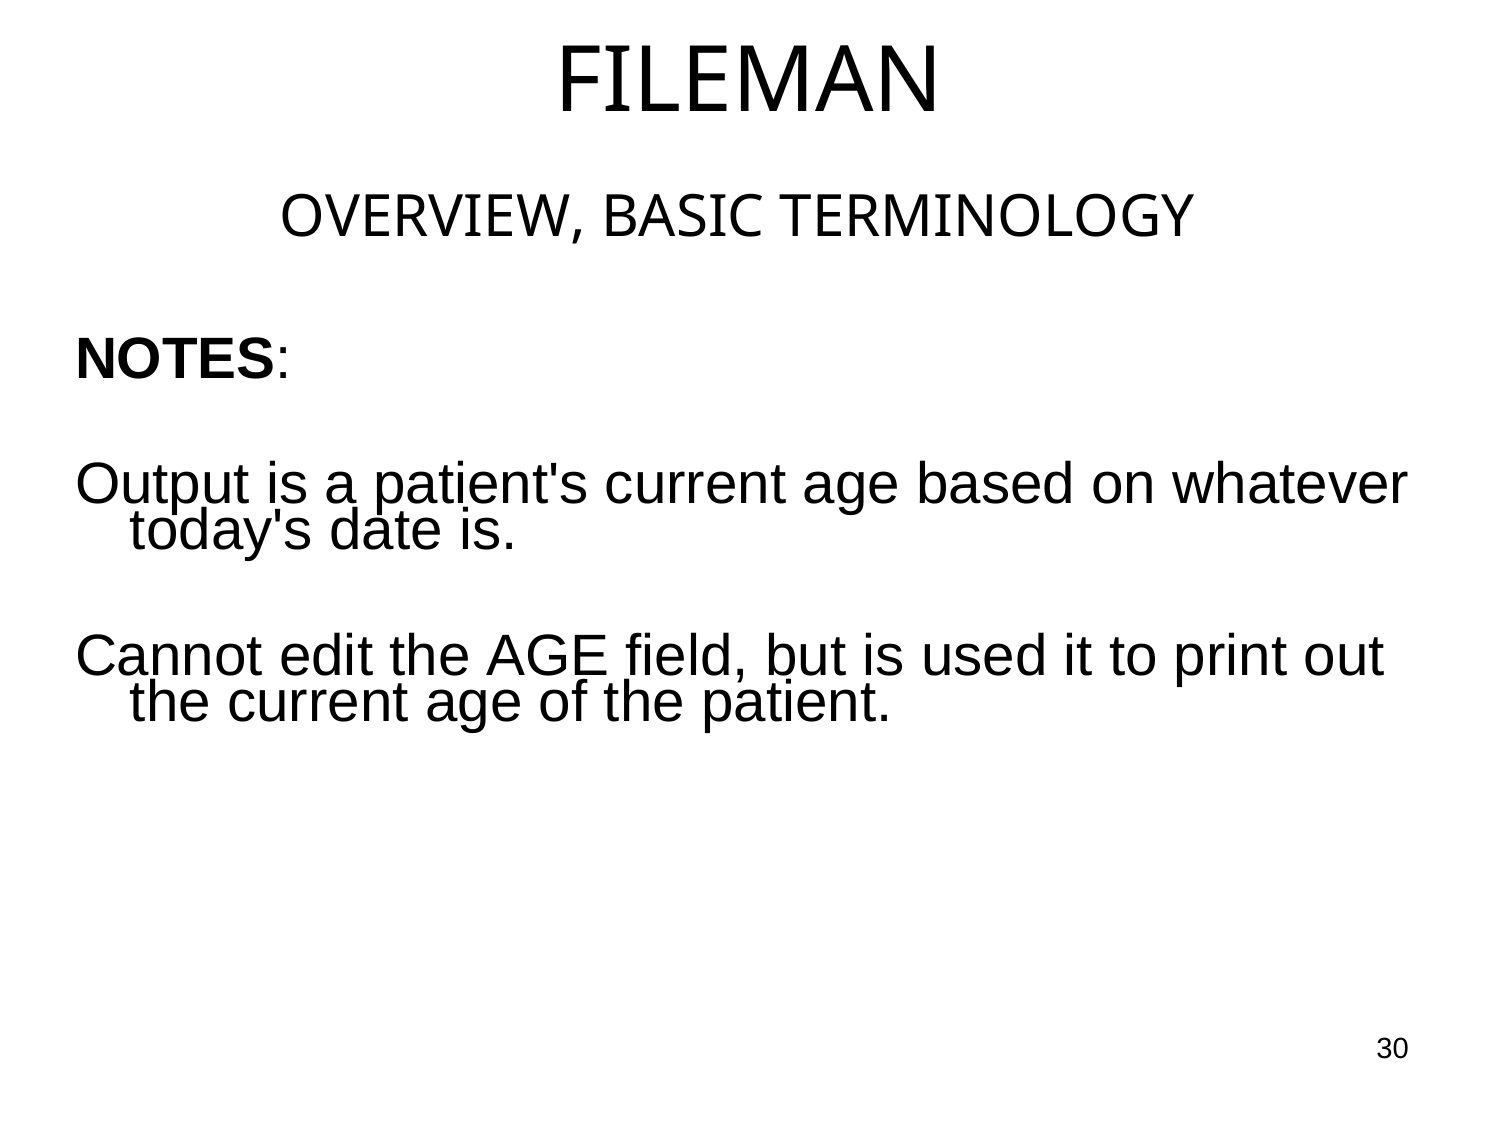

# FILEMAN OVERVIEW, BASIC TERMINOLOGY
NOTES:
Output is a patient's current age based on whatever today's date is.
Cannot edit the AGE field, but is used it to print out the current age of the patient.
30